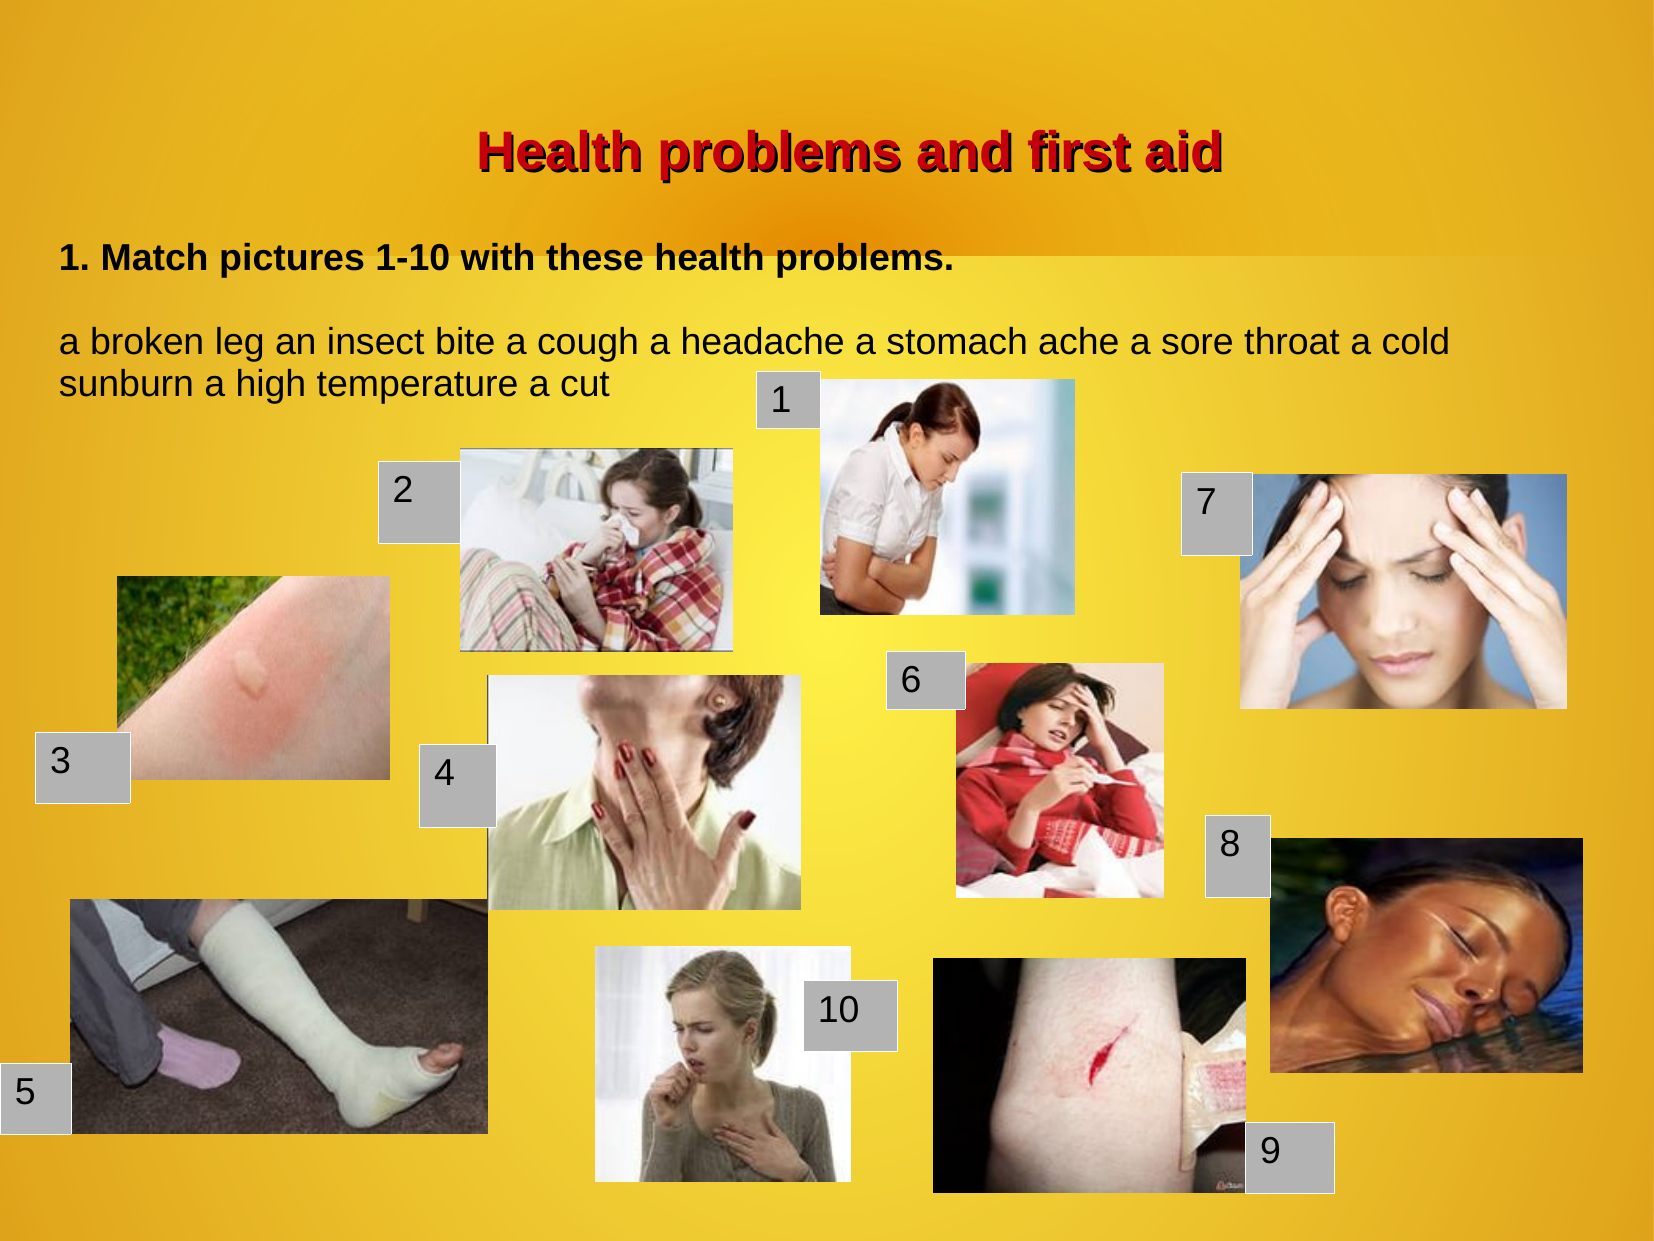

# Health problems and first aid
1. Match pictures 1-10 with these health problems.
a broken leg an insect bite a cough a headache a stomach ache a sore throat a cold sunburn a high temperature a cut
| 1 |
| --- |
| 2 |
| --- |
| 7 |
| --- |
| 6 |
| --- |
| 3 |
| --- |
| 4 |
| --- |
| 8 |
| --- |
| 10 |
| --- |
| 5 |
| --- |
| 9 |
| --- |